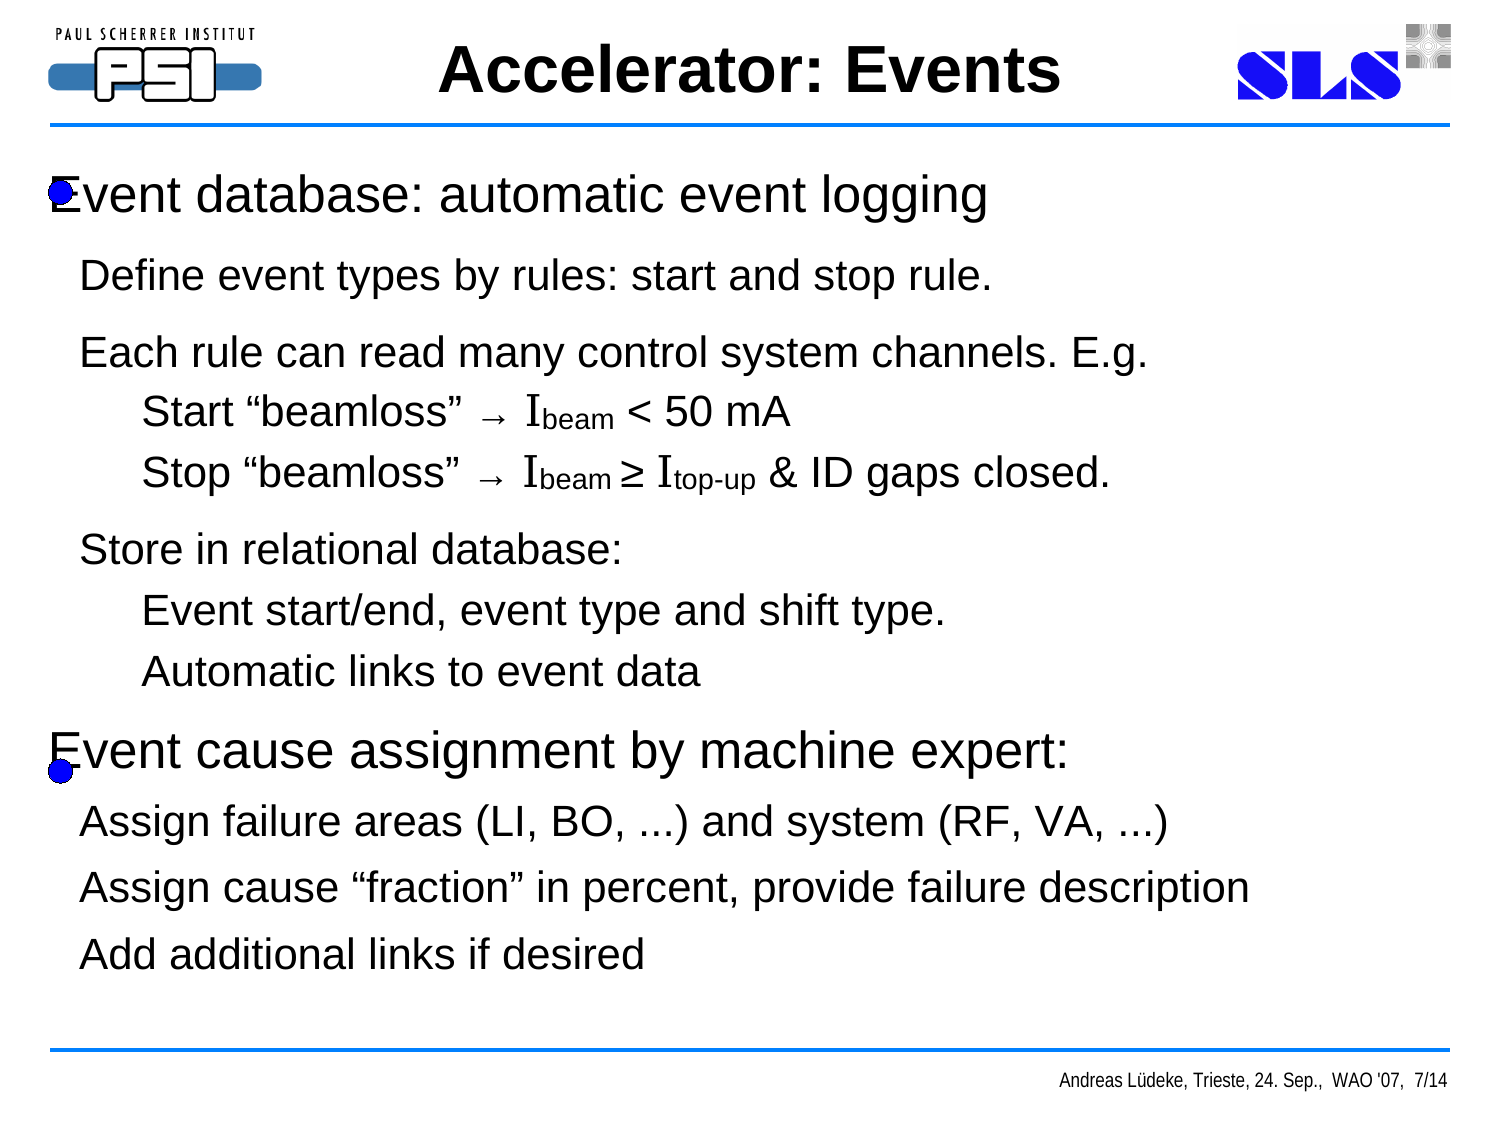

# Accelerator: Events
Event database: automatic event logging
Define event types by rules: start and stop rule.
Each rule can read many control system channels. E.g.
Start “beamloss” → Ibeam < 50 mA
Stop “beamloss” → Ibeam ≥ Itop-up & ID gaps closed.
Store in relational database:
Event start/end, event type and shift type.
Automatic links to event data
Event cause assignment by machine expert:
Assign failure areas (LI, BO, ...) and system (RF, VA, ...)
Assign cause “fraction” in percent, provide failure description
Add additional links if desired